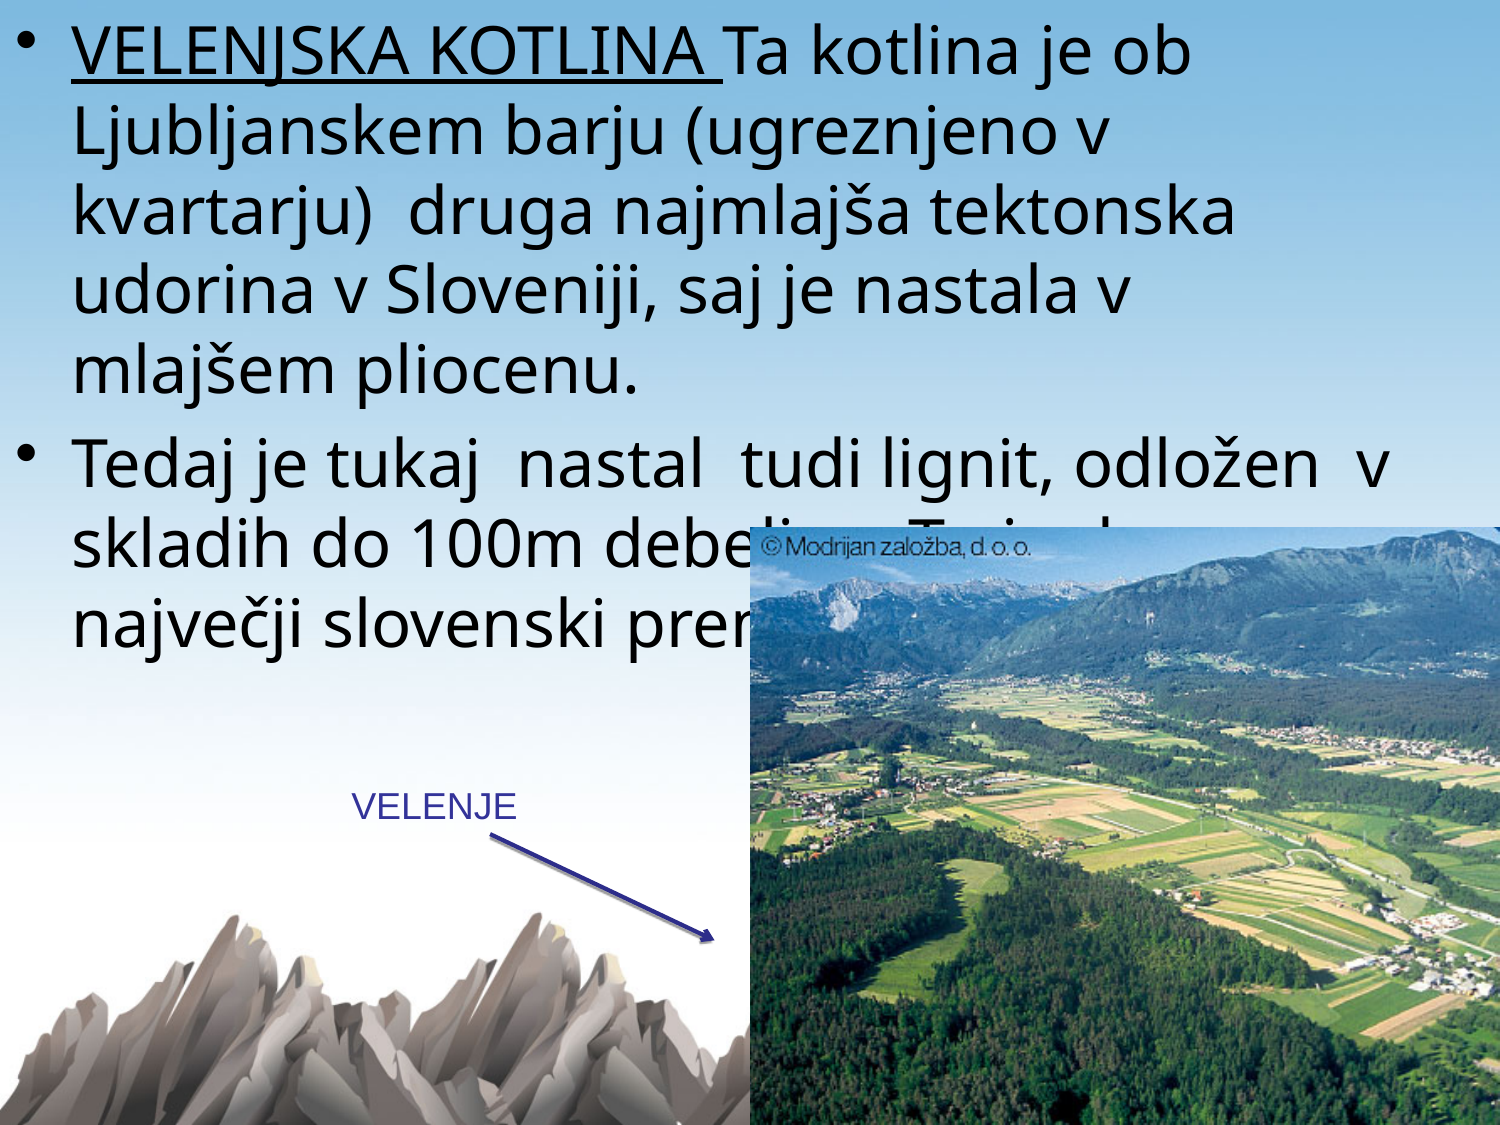

VELENJSKA KOTLINA Ta kotlina je ob Ljubljanskem barju (ugreznjeno v kvartarju) druga najmlajša tektonska udorina v Sloveniji, saj je nastala v mlajšem pliocenu.
Tedaj je tukaj nastal tudi lignit, odložen v skladih do 100m debeline. Tu je danes največji slovenski premogovnik.
#
VELENJE